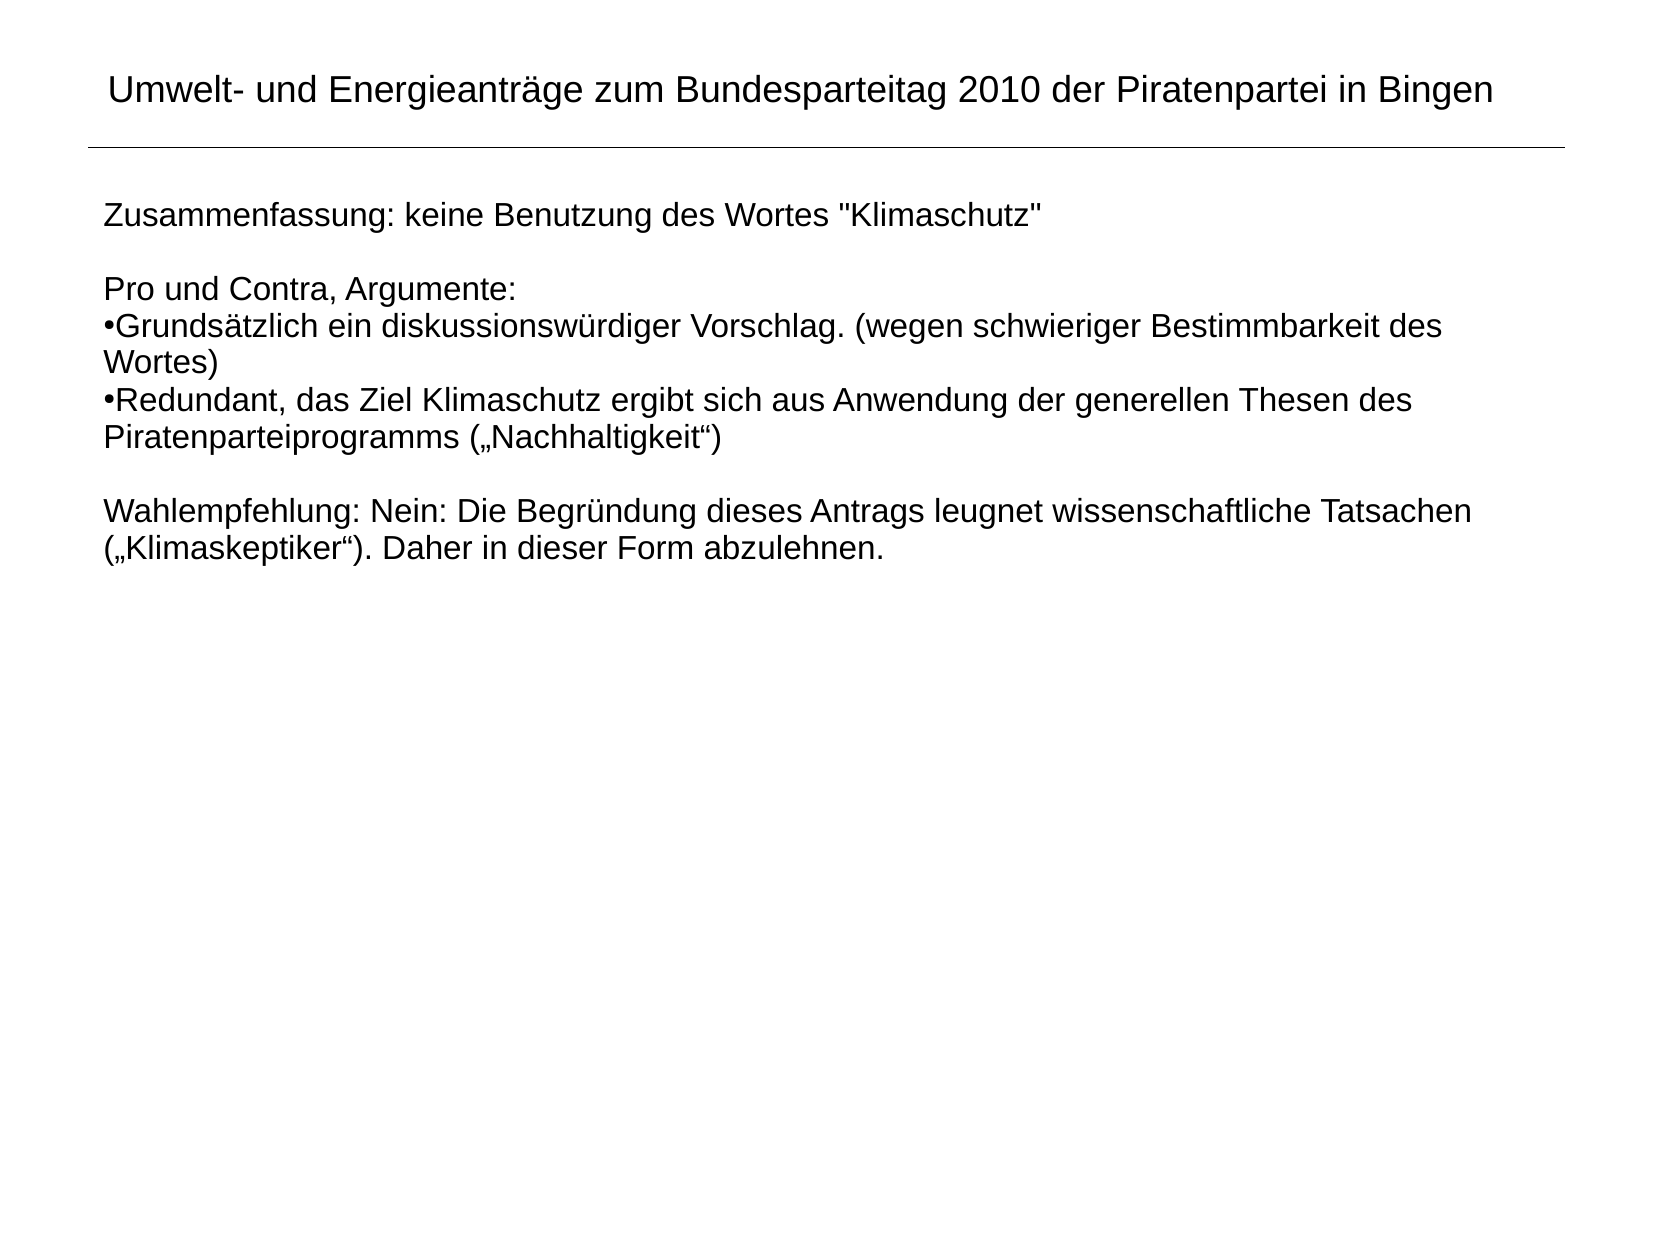

Zusammenfassung: keine Benutzung des Wortes "Klimaschutz"
Pro und Contra, Argumente:
Grundsätzlich ein diskussionswürdiger Vorschlag. (wegen schwieriger Bestimmbarkeit des Wortes)
Redundant, das Ziel Klimaschutz ergibt sich aus Anwendung der generellen Thesen des Piratenparteiprogramms („Nachhaltigkeit“)
Wahlempfehlung: Nein: Die Begründung dieses Antrags leugnet wissenschaftliche Tatsachen („Klimaskeptiker“). Daher in dieser Form abzulehnen.